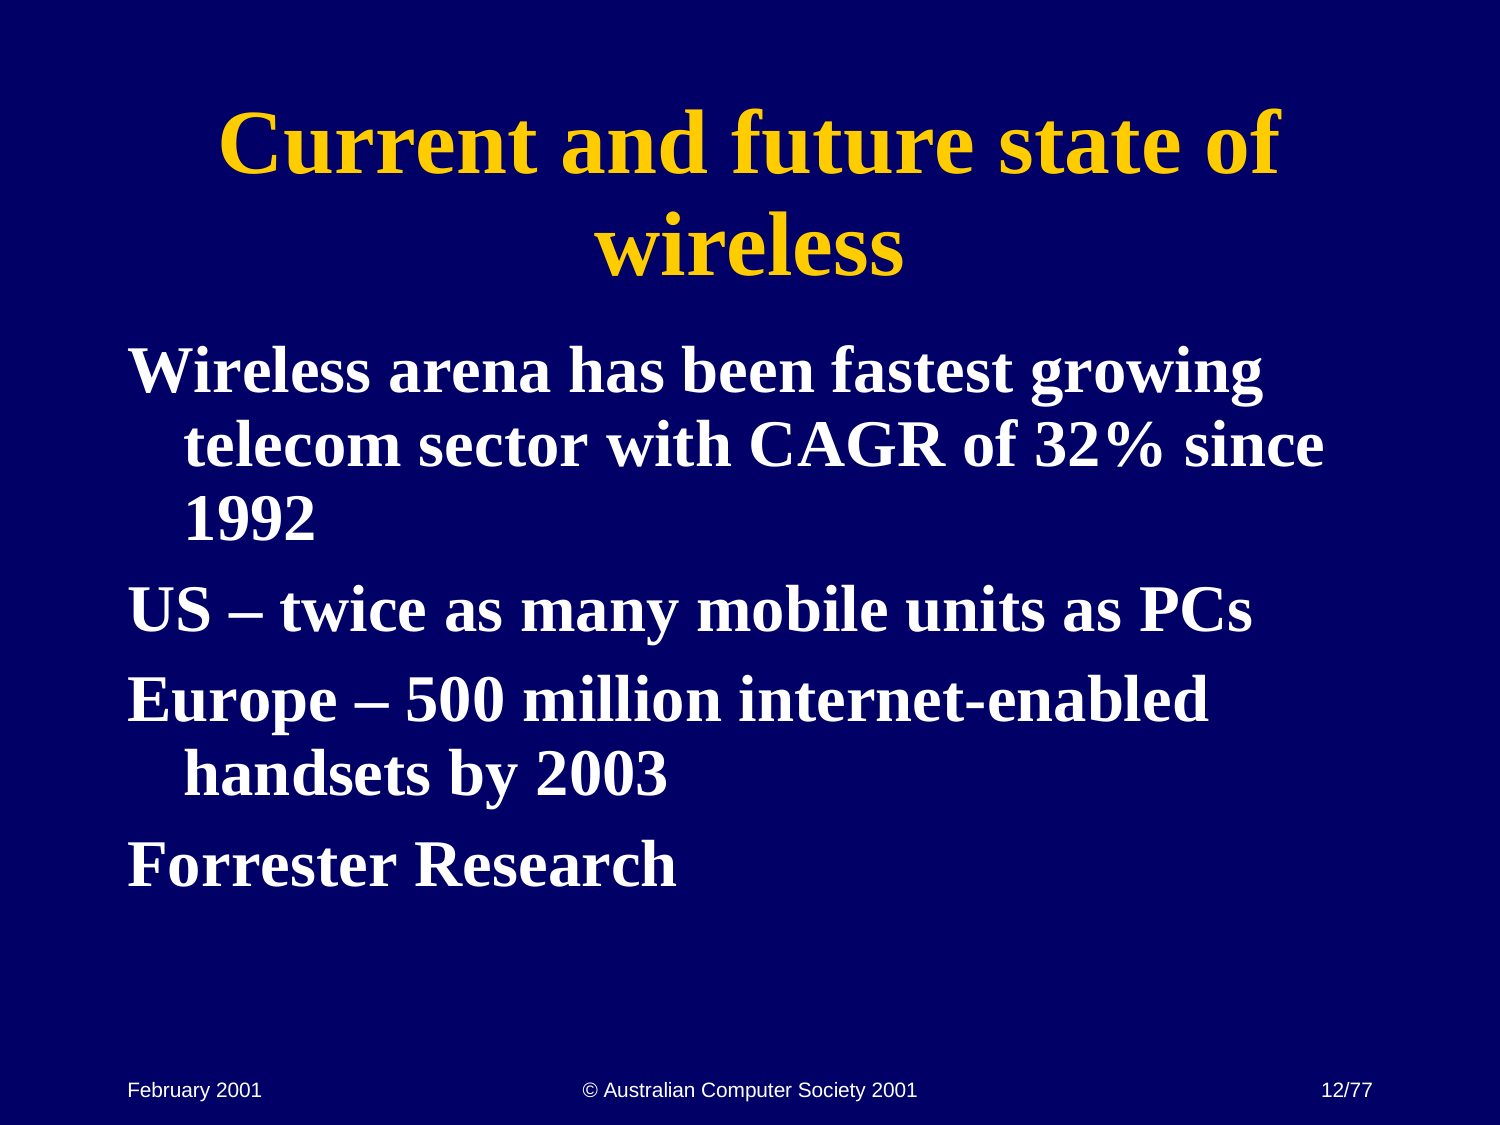

# Current and future state of wireless
Wireless arena has been fastest growing telecom sector with CAGR of 32% since 1992
US – twice as many mobile units as PCs
Europe – 500 million internet-enabled handsets by 2003
Forrester Research
February 2001
© Australian Computer Society 2001
12